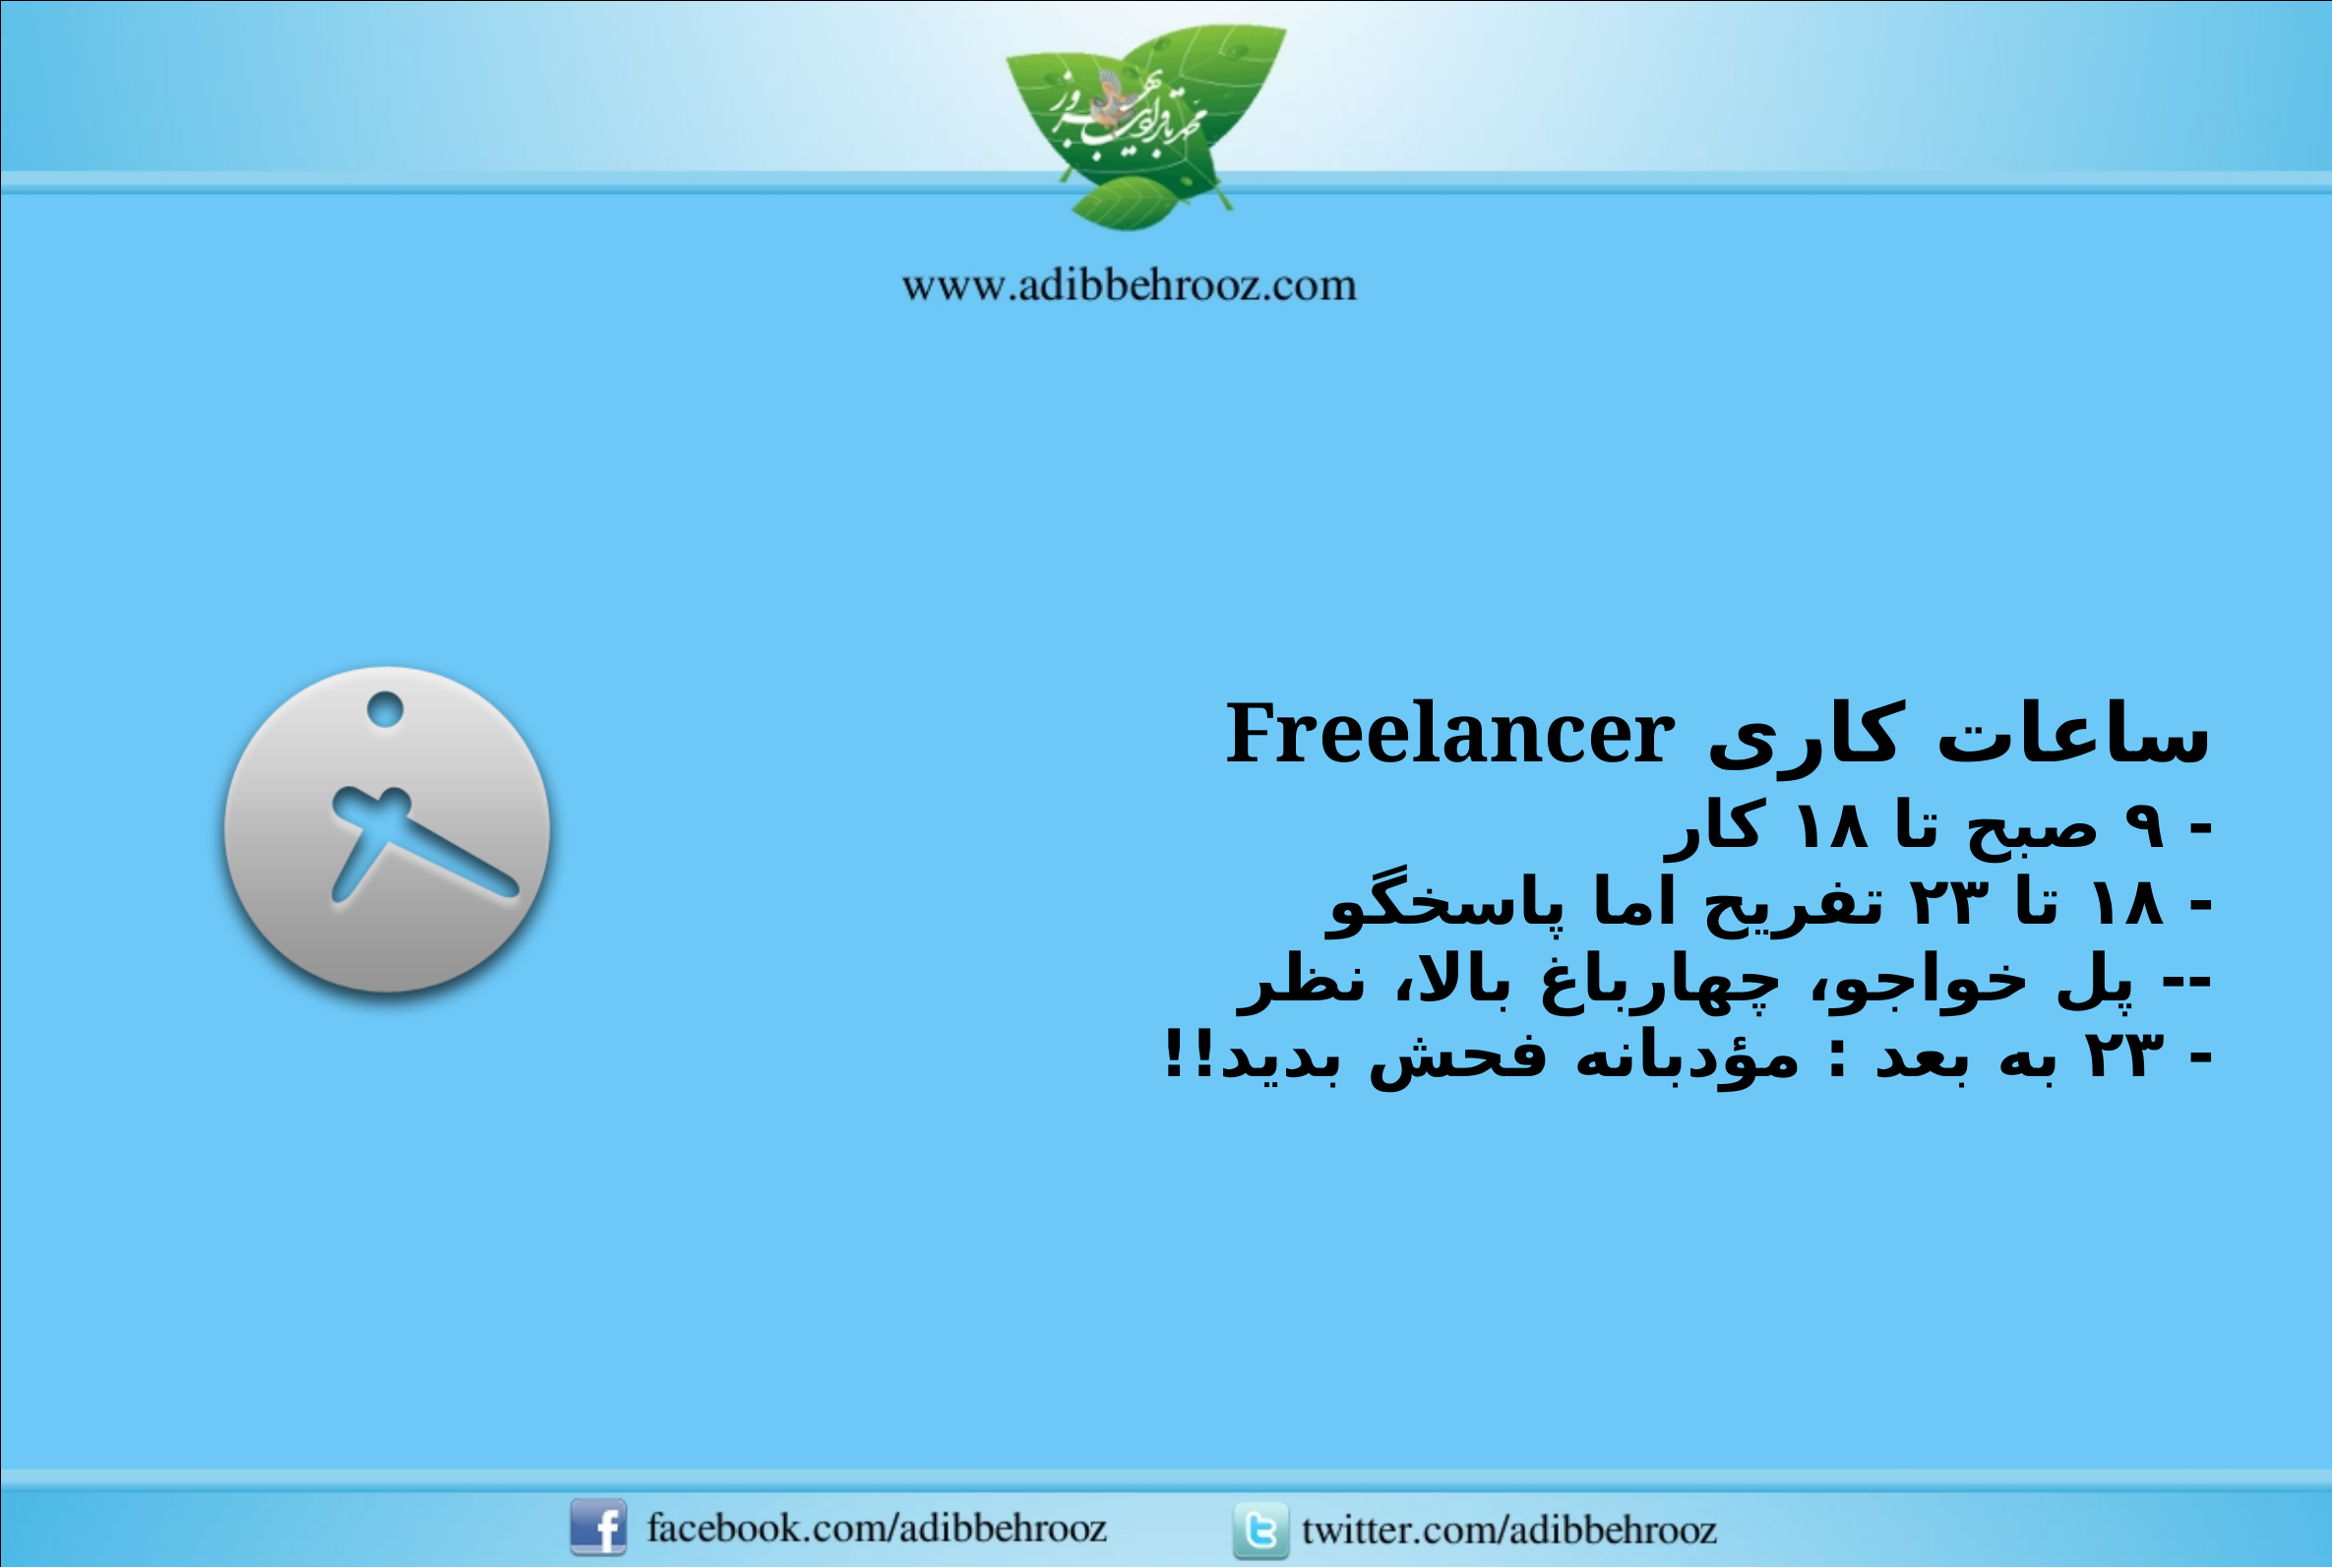

# ساعات کاری Freelancer
- ۹ صبح تا ۱۸ کار
- ۱۸ تا ۲۳ تفریح اما پاسخگو
-- پل خواجو، چهارباغ بالا، نظر
- ۲۳ به بعد : مؤدبانه فحش بدید!!